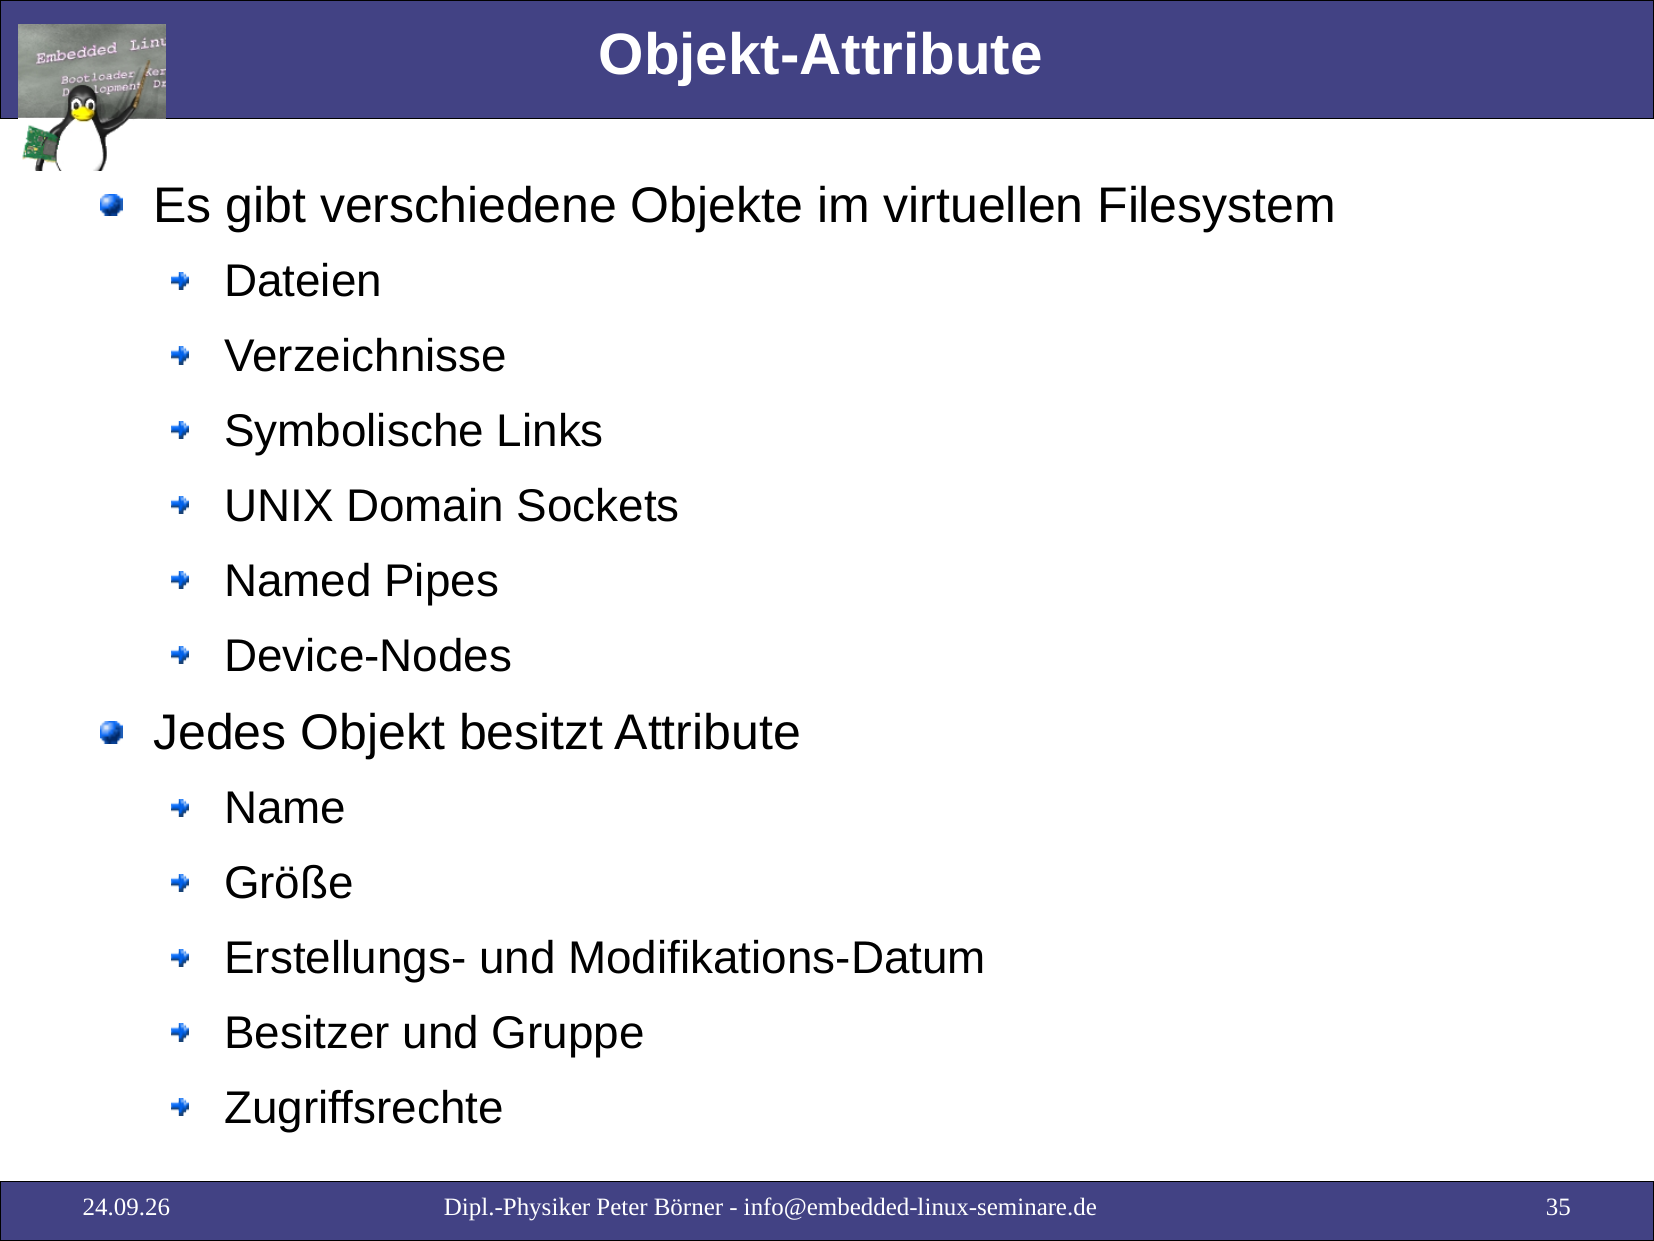

# Objekt-Attribute
Es gibt verschiedene Objekte im virtuellen Filesystem
Dateien
Verzeichnisse
Symbolische Links
UNIX Domain Sockets
Named Pipes
Device-Nodes
Jedes Objekt besitzt Attribute
Name
Größe
Erstellungs- und Modifikations-Datum
Besitzer und Gruppe
Zugriffsrechte
 Dipl.-Physiker Peter Börner - info@embedded-linux-seminare.de
35